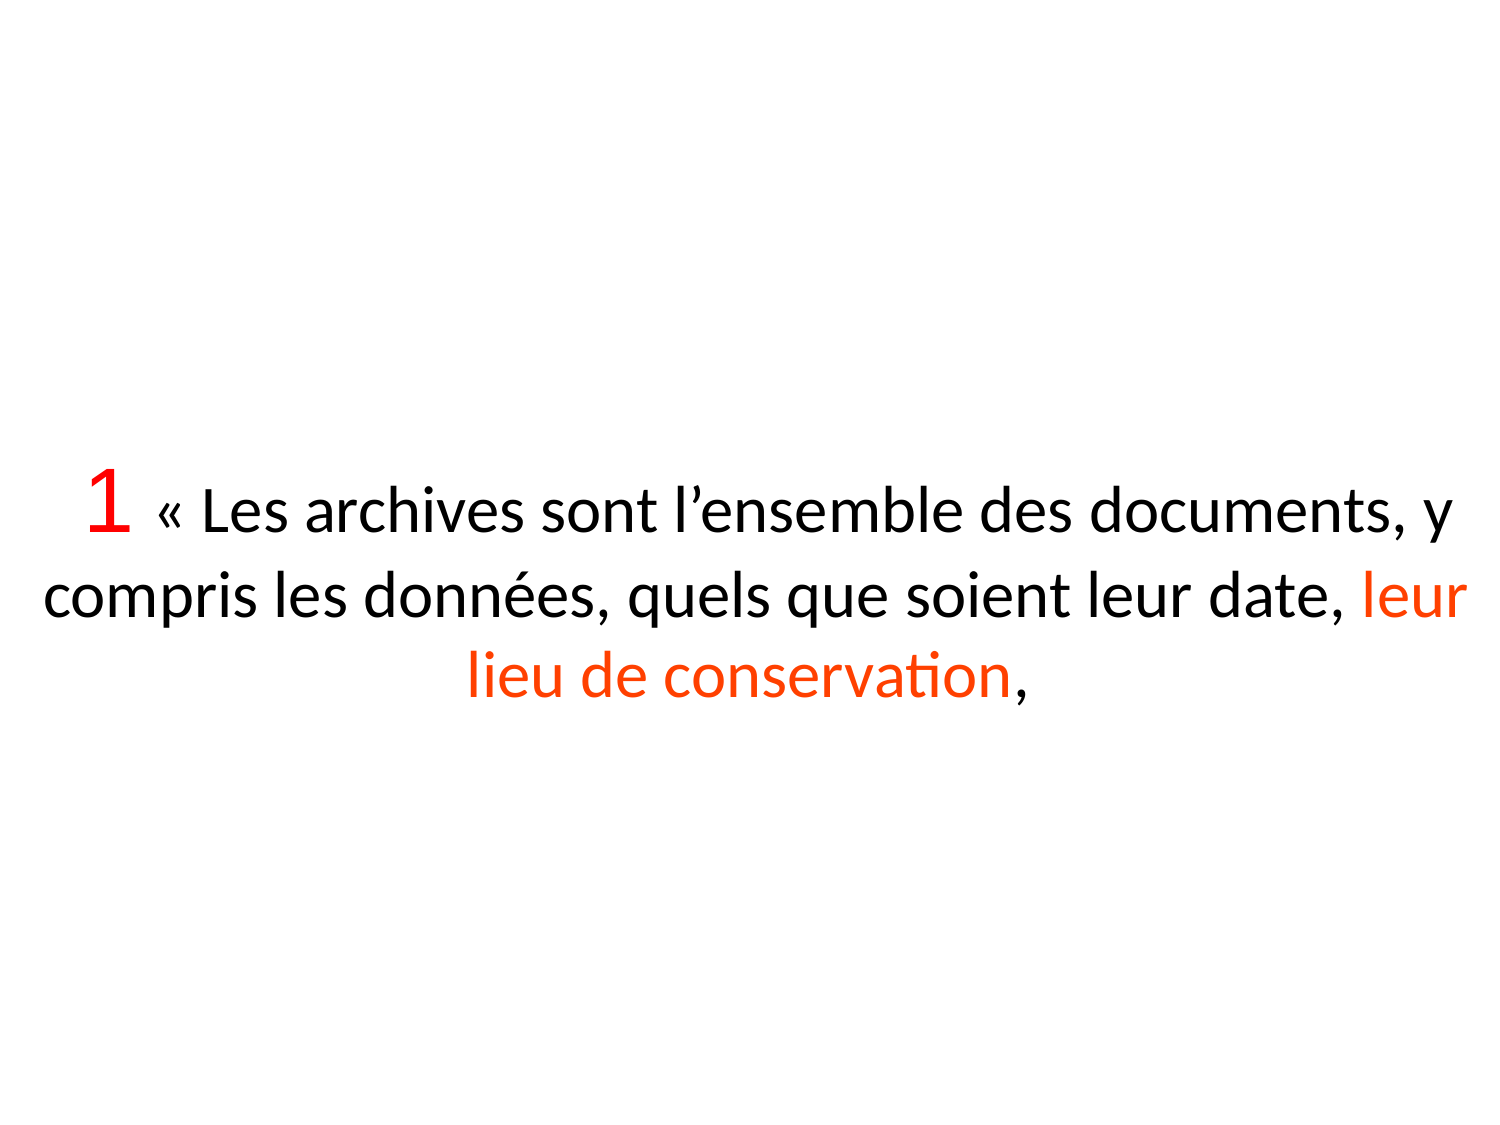

# 1 « Les archives sont l’ensemble des documents, y compris les données, quels que soient leur date, leur lieu de conservation,